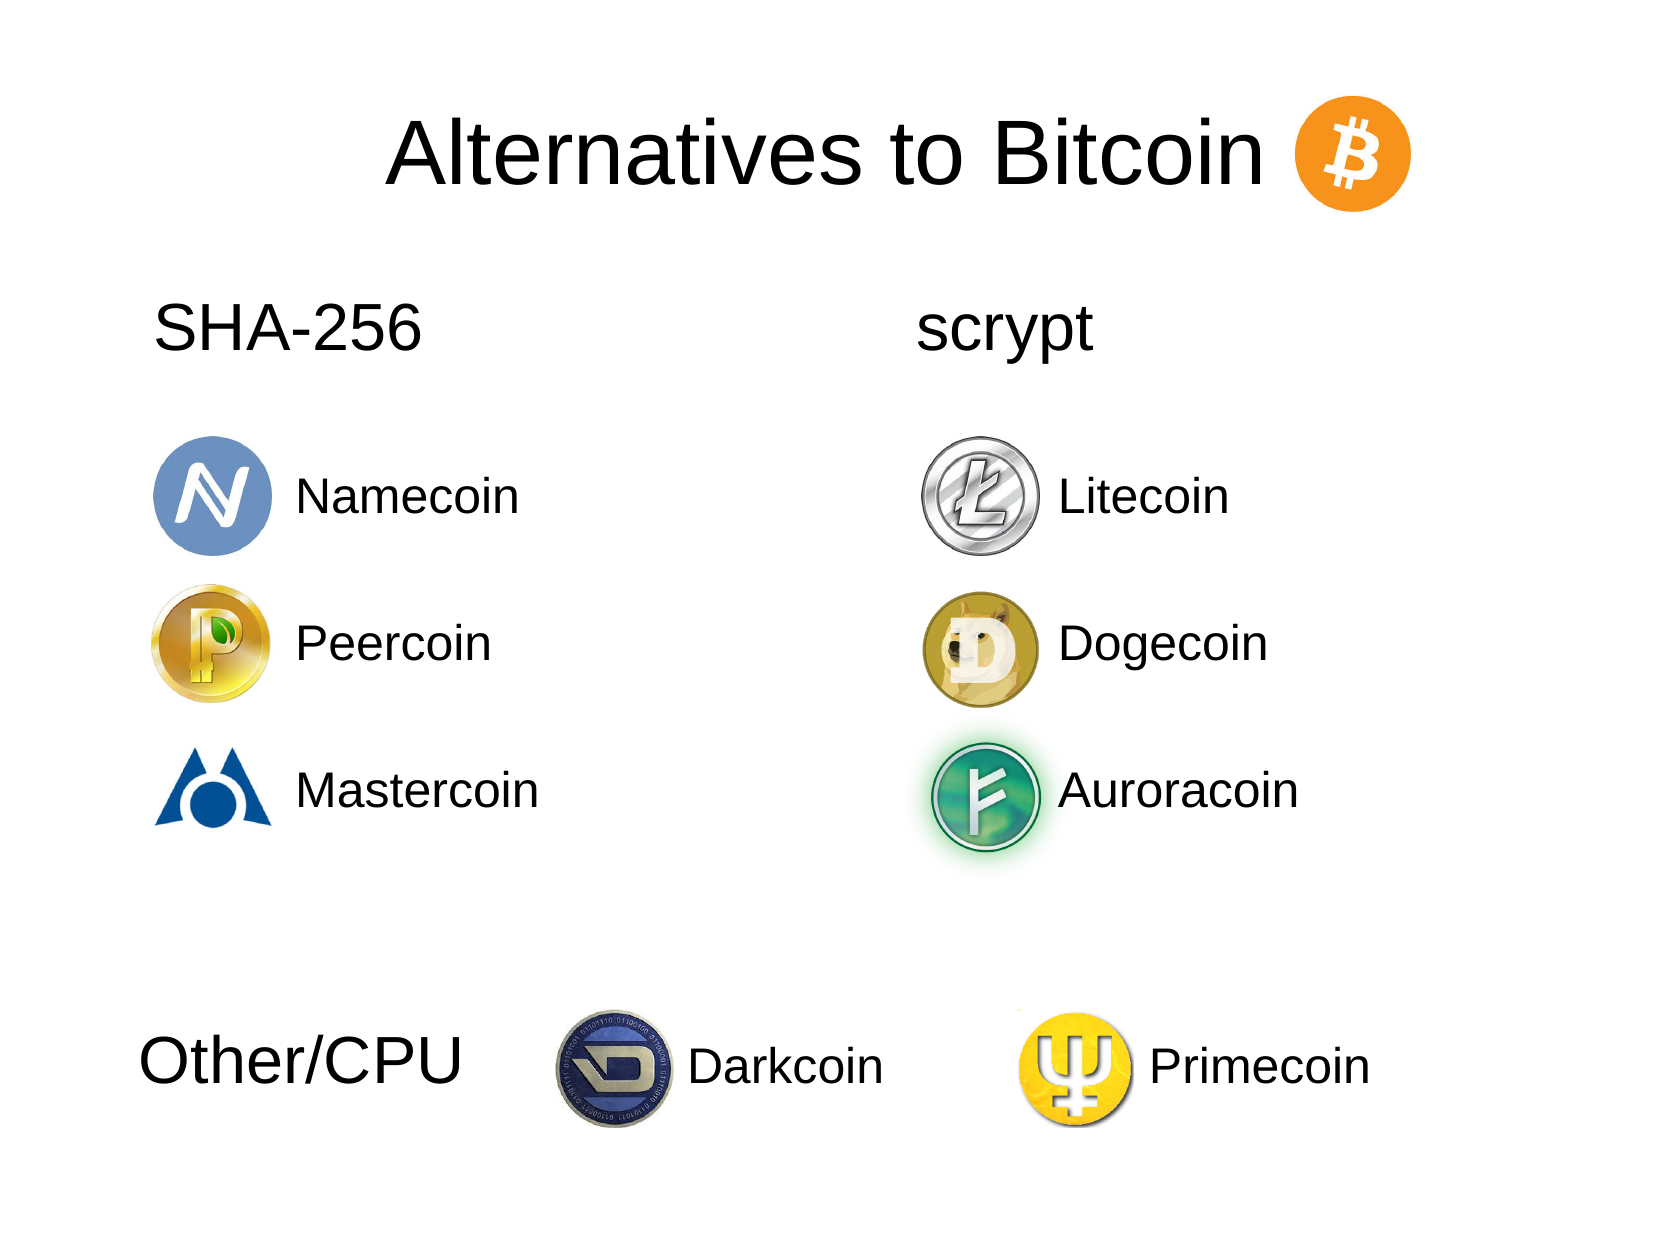

# Alternatives to Bitcoin
SHA-256
Namecoin
Peercoin
Mastercoin
scrypt
Litecoin
Dogecoin
Auroracoin
Other/CPU Darkcoin Primecoin